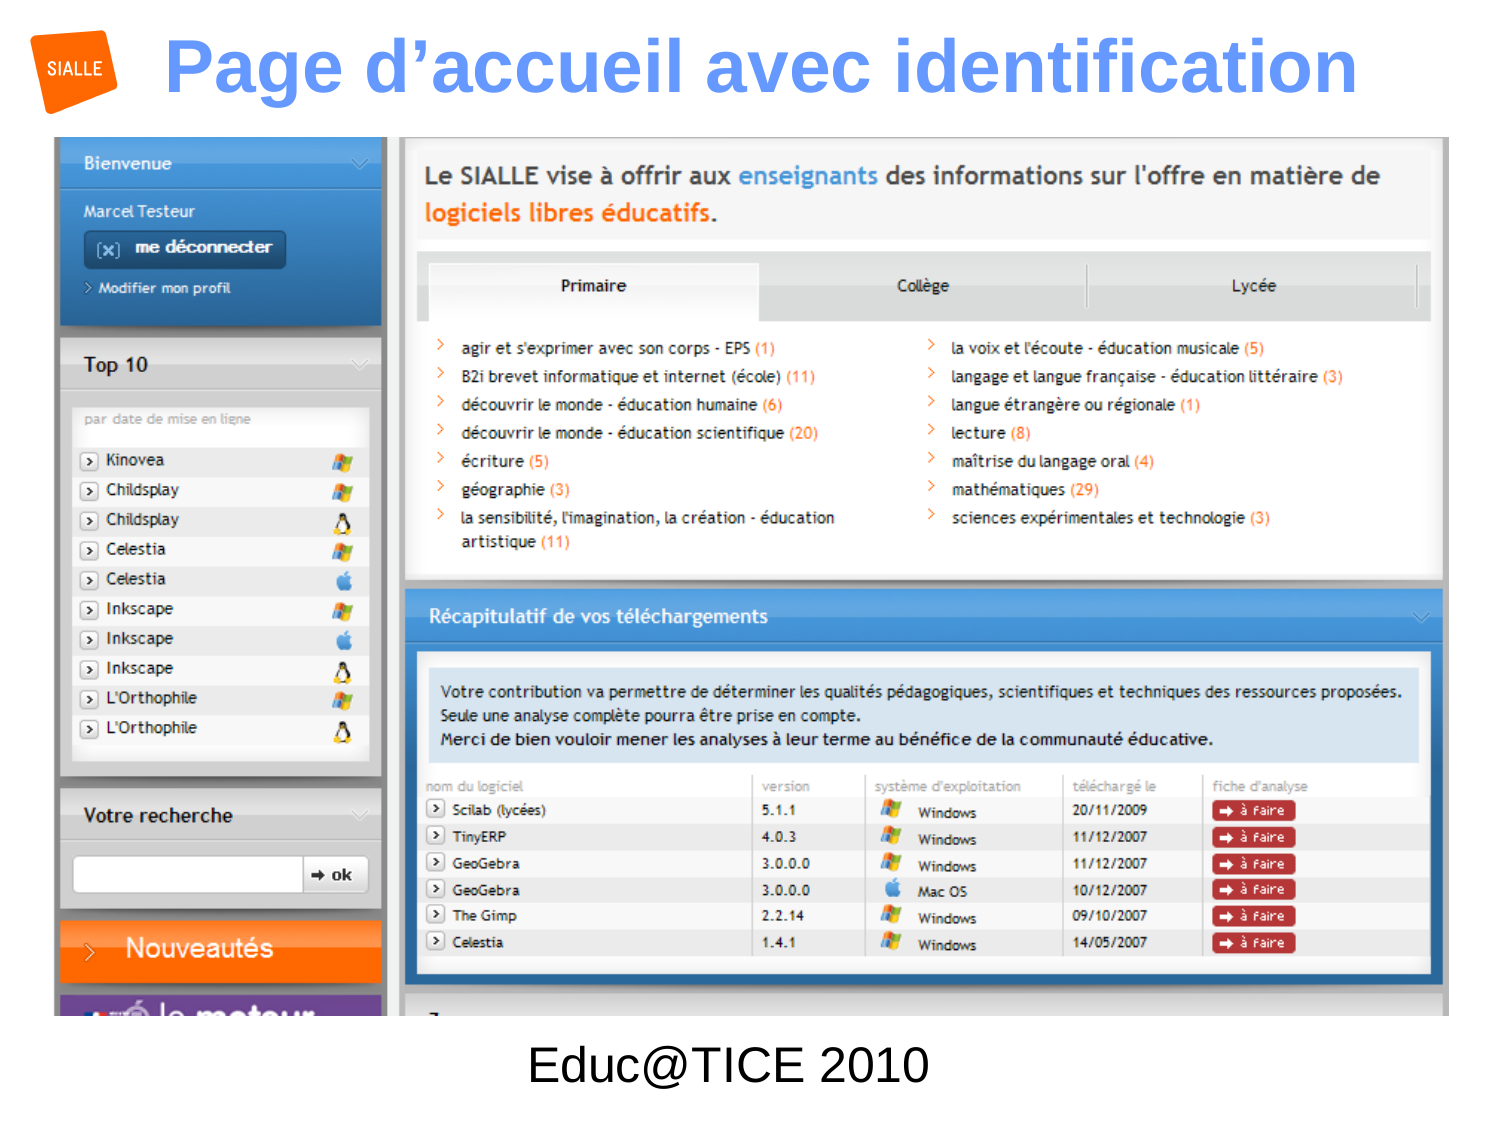

# Page d’accueil avec identification
Educ@TICE 2010